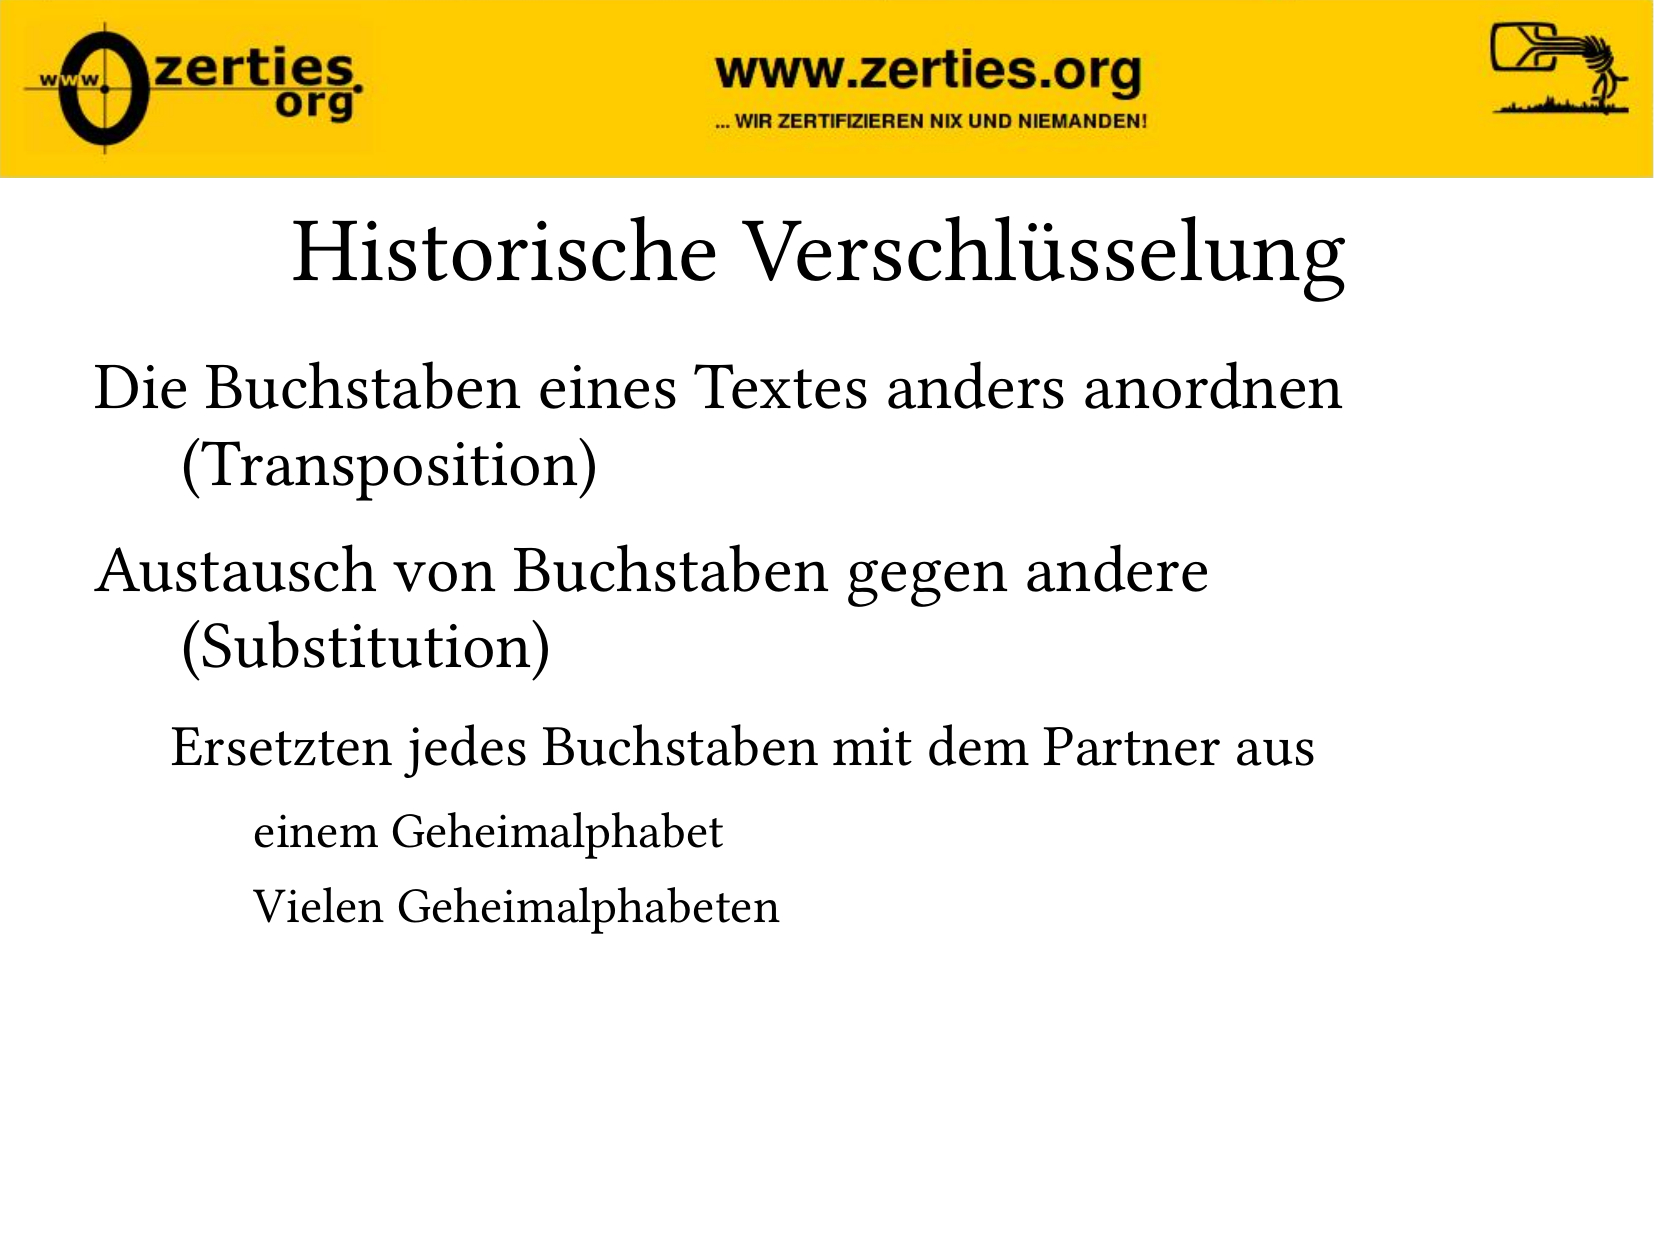

# Historische Verschlüsselung
Die Buchstaben eines Textes anders anordnen
 (Transposition)
Austausch von Buchstaben gegen andere
 (Substitution)
Ersetzten jedes Buchstaben mit dem Partner aus
einem Geheimalphabet
Vielen Geheimalphabeten